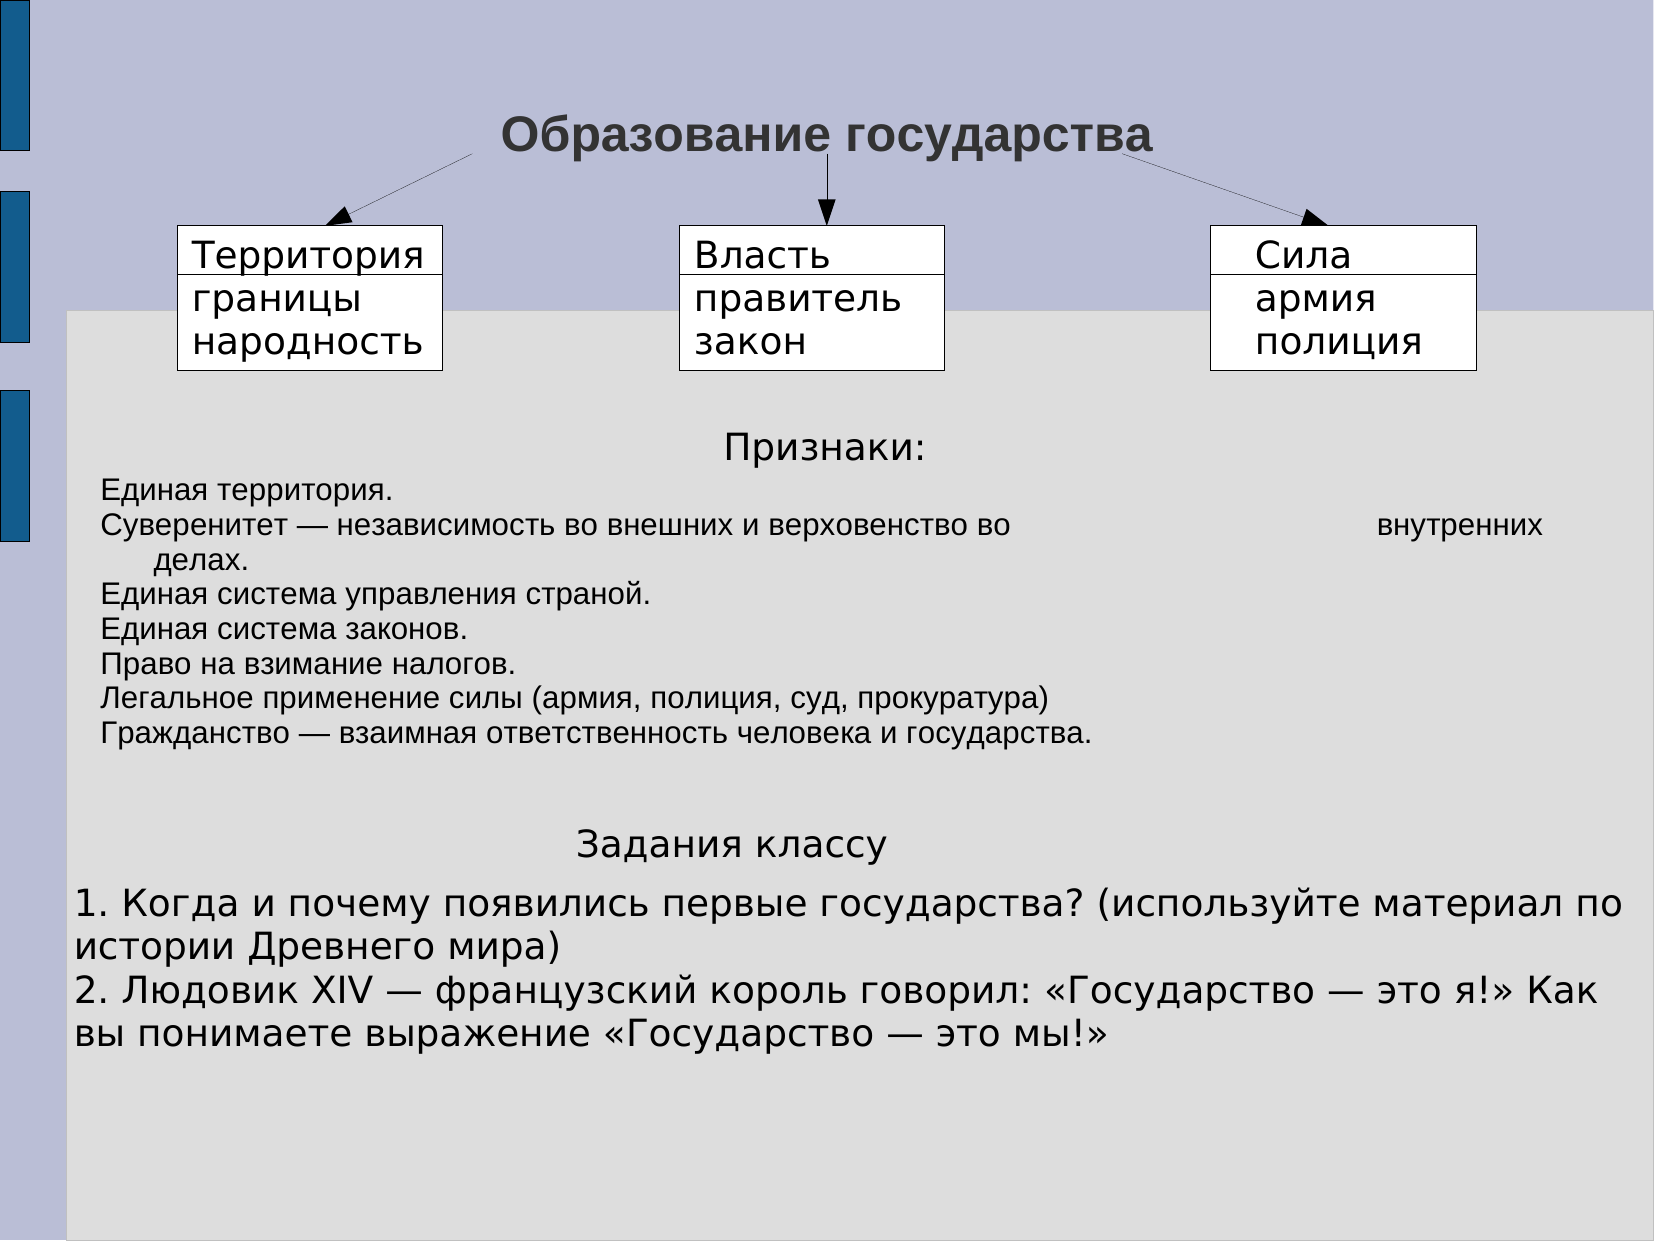

# Образование государства
Территория
границы
народность
Власть
правитель
закон
Сила
армия полиция
Признаки:
Единая территория.
Суверенитет — независимость во внешних и верховенство во внутренних делах.
Единая система управления страной.
Единая система законов.
Право на взимание налогов.
Легальное применение силы (армия, полиция, суд, прокуратура)
Гражданство — взаимная ответственность человека и государства.
Задания классу
1. Когда и почему появились первые государства? (используйте материал по истории Древнего мира)
2. Людовик XIV — французский король говорил: «Государство — это я!» Как вы понимаете выражение «Государство — это мы!»